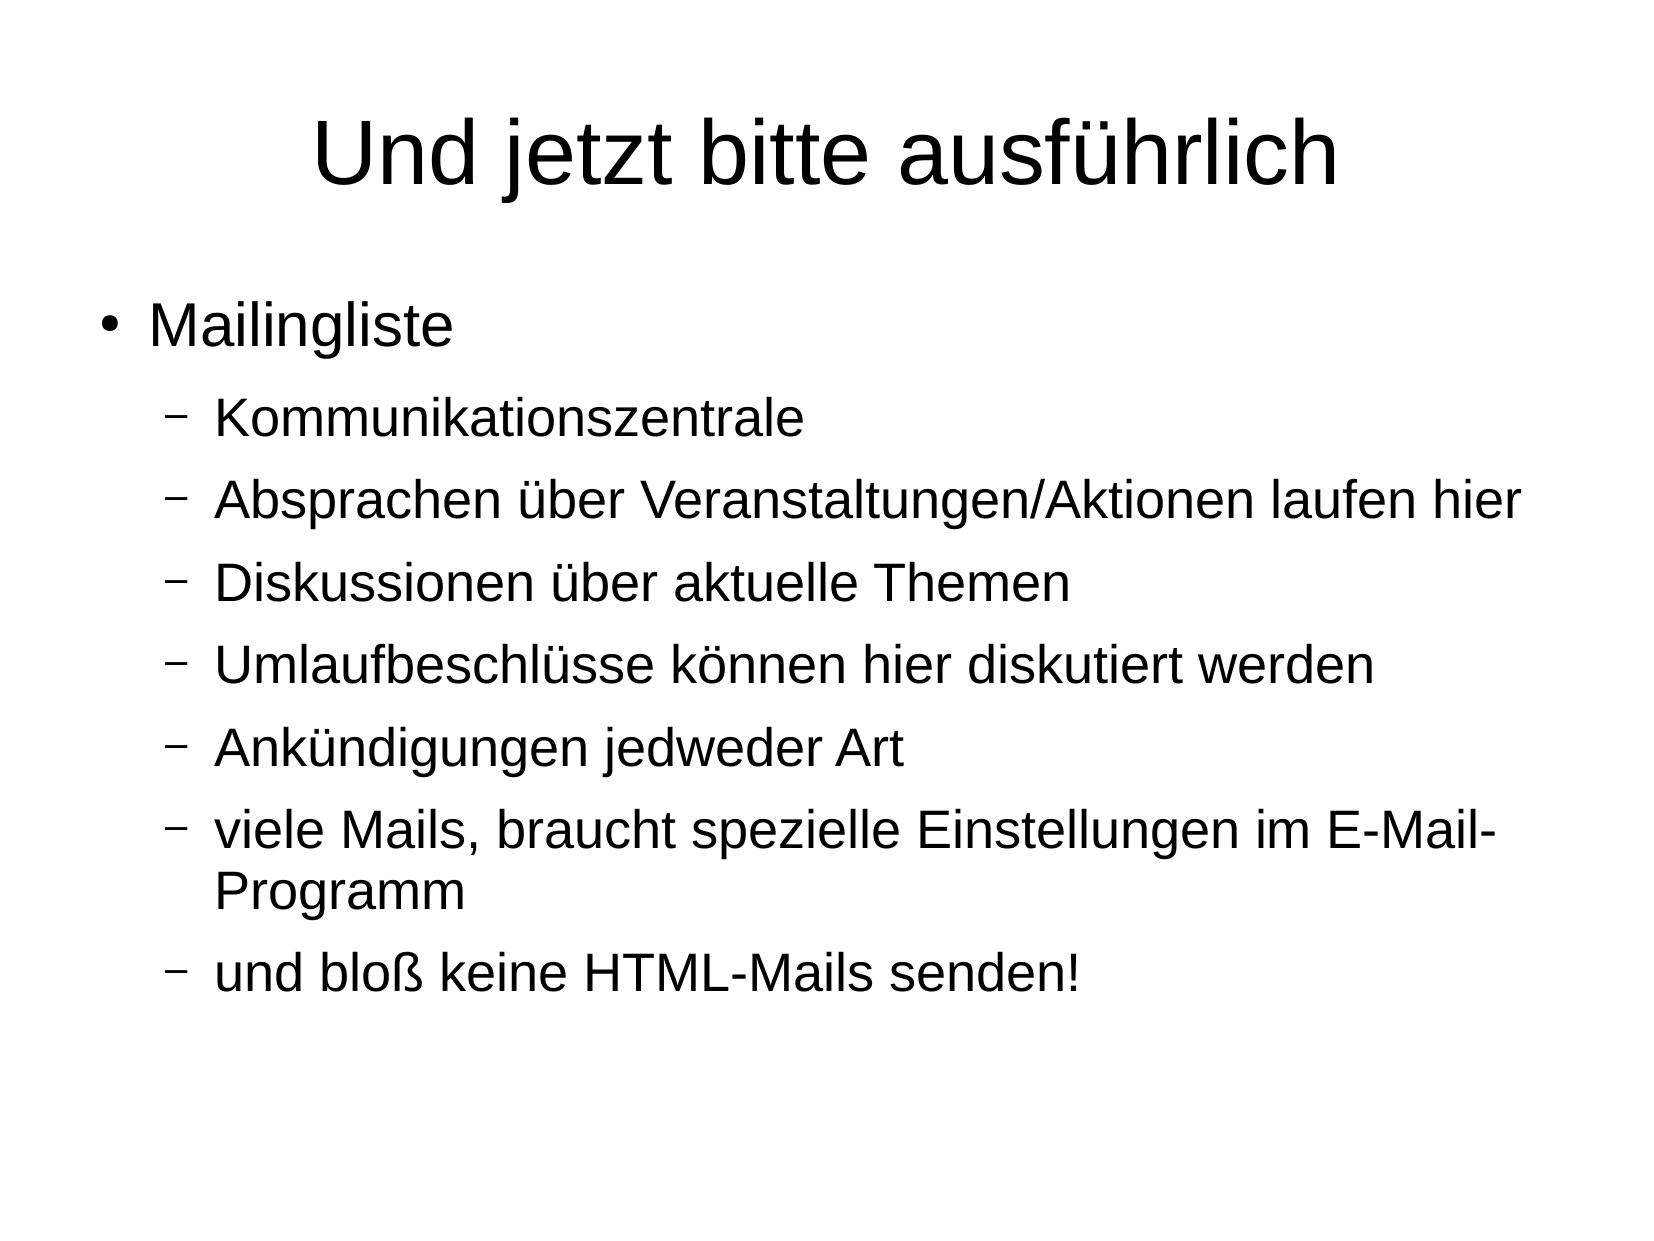

# Und jetzt bitte ausführlich
Mailingliste
Kommunikationszentrale
Absprachen über Veranstaltungen/Aktionen laufen hier
Diskussionen über aktuelle Themen
Umlaufbeschlüsse können hier diskutiert werden
Ankündigungen jedweder Art
viele Mails, braucht spezielle Einstellungen im E-Mail-Programm
und bloß keine HTML-Mails senden!